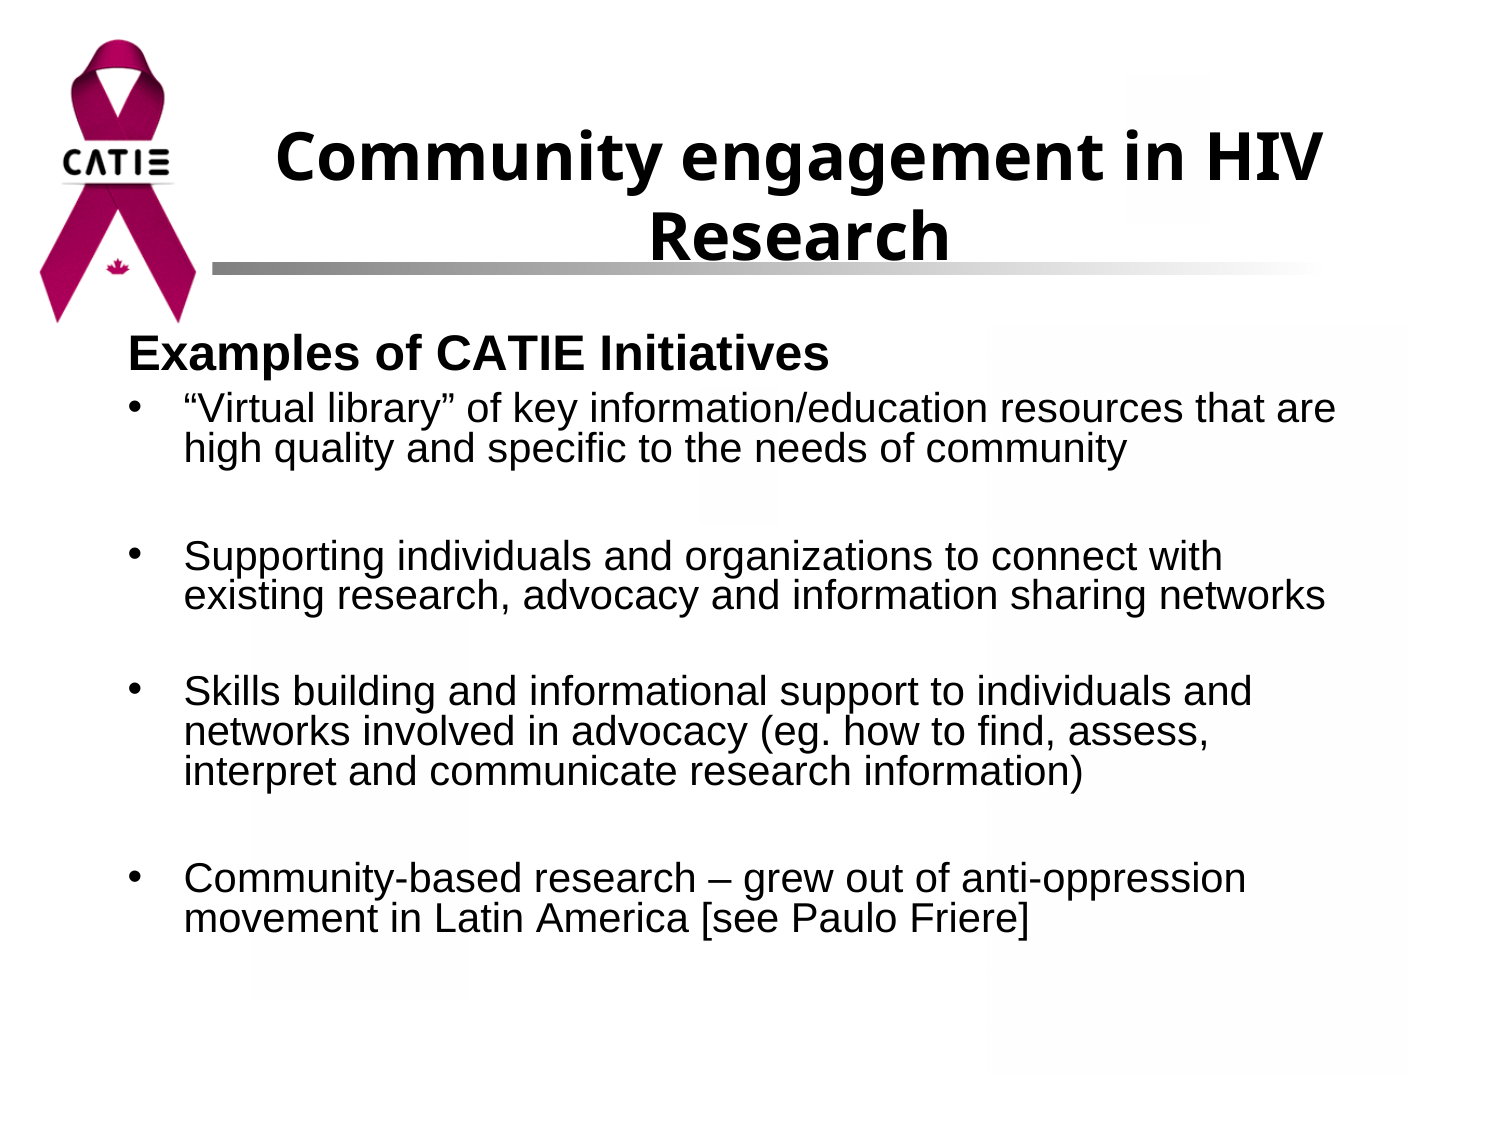

# Community engagement in HIV Research
Examples of CATIE Initiatives
“Virtual library” of key information/education resources that are high quality and specific to the needs of community
Supporting individuals and organizations to connect with existing research, advocacy and information sharing networks
Skills building and informational support to individuals and networks involved in advocacy (eg. how to find, assess, interpret and communicate research information)
Community-based research – grew out of anti-oppression movement in Latin America [see Paulo Friere]